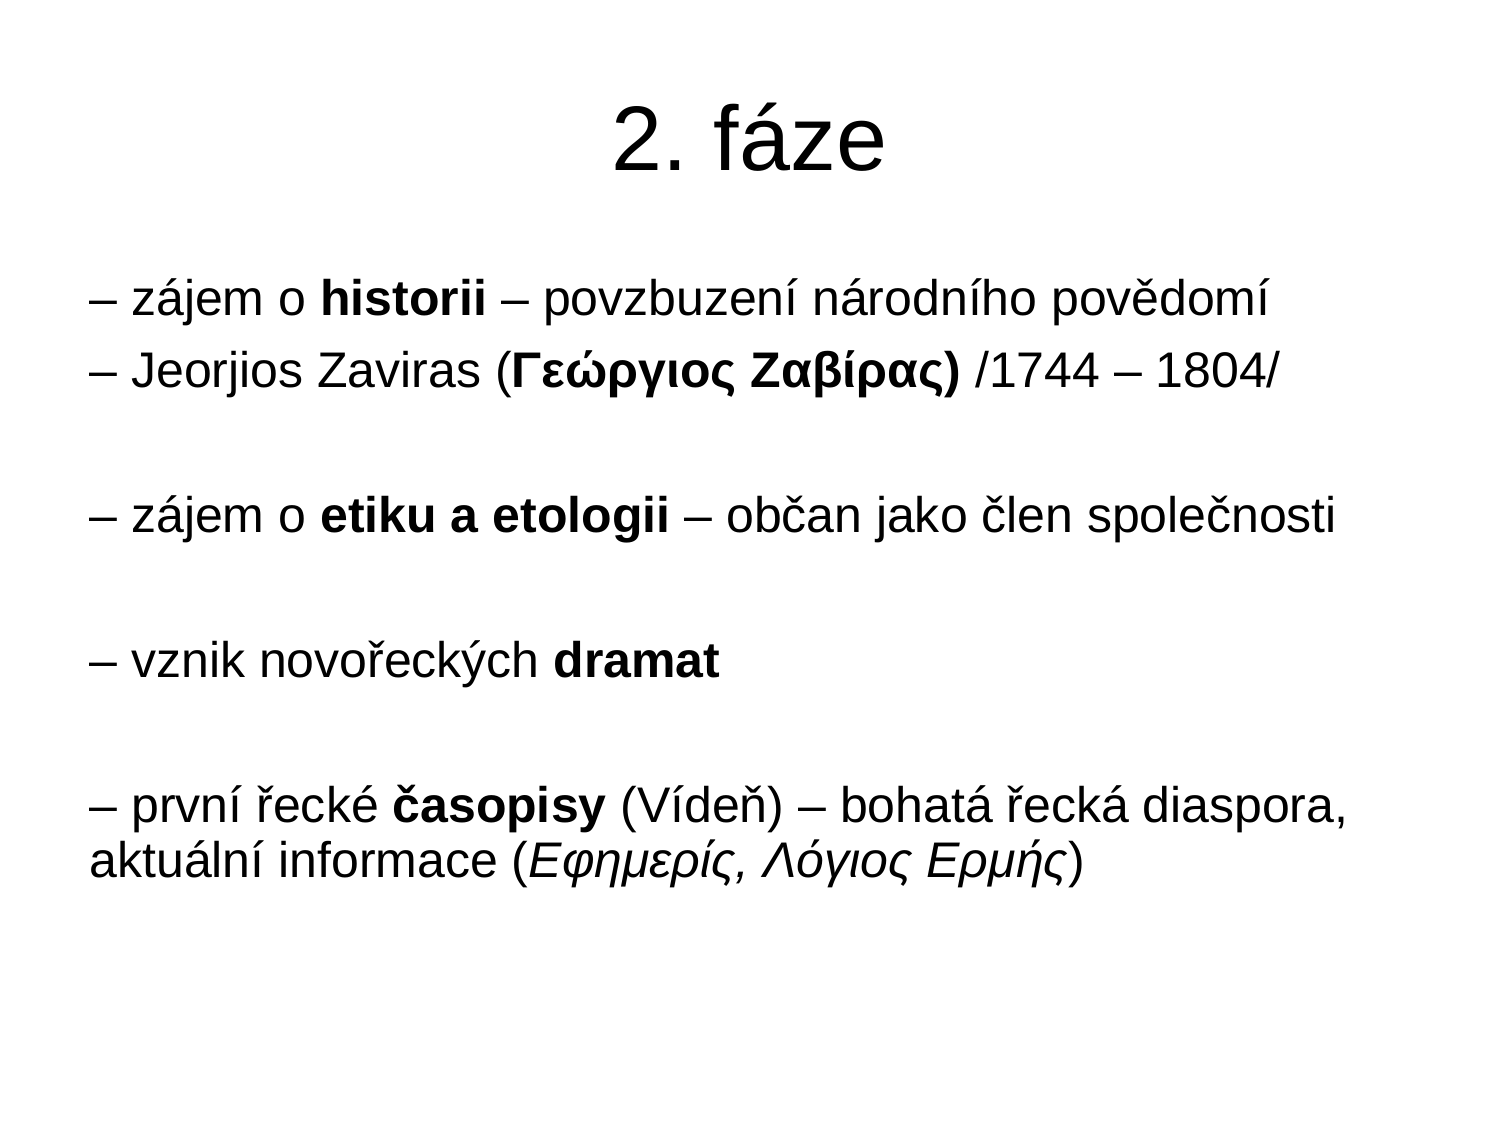

# 2. fáze
– zájem o historii – povzbuzení národního povědomí
– Jeorjios Zaviras (Γεώργιος Ζαβίρας) /1744 – 1804/
– zájem o etiku a etologii – občan jako člen společnosti
– vznik novořeckých dramat
– první řecké časopisy (Vídeň) – bohatá řecká diaspora, aktuální informace (Εφημερίς, Λόγιος Ερμής)